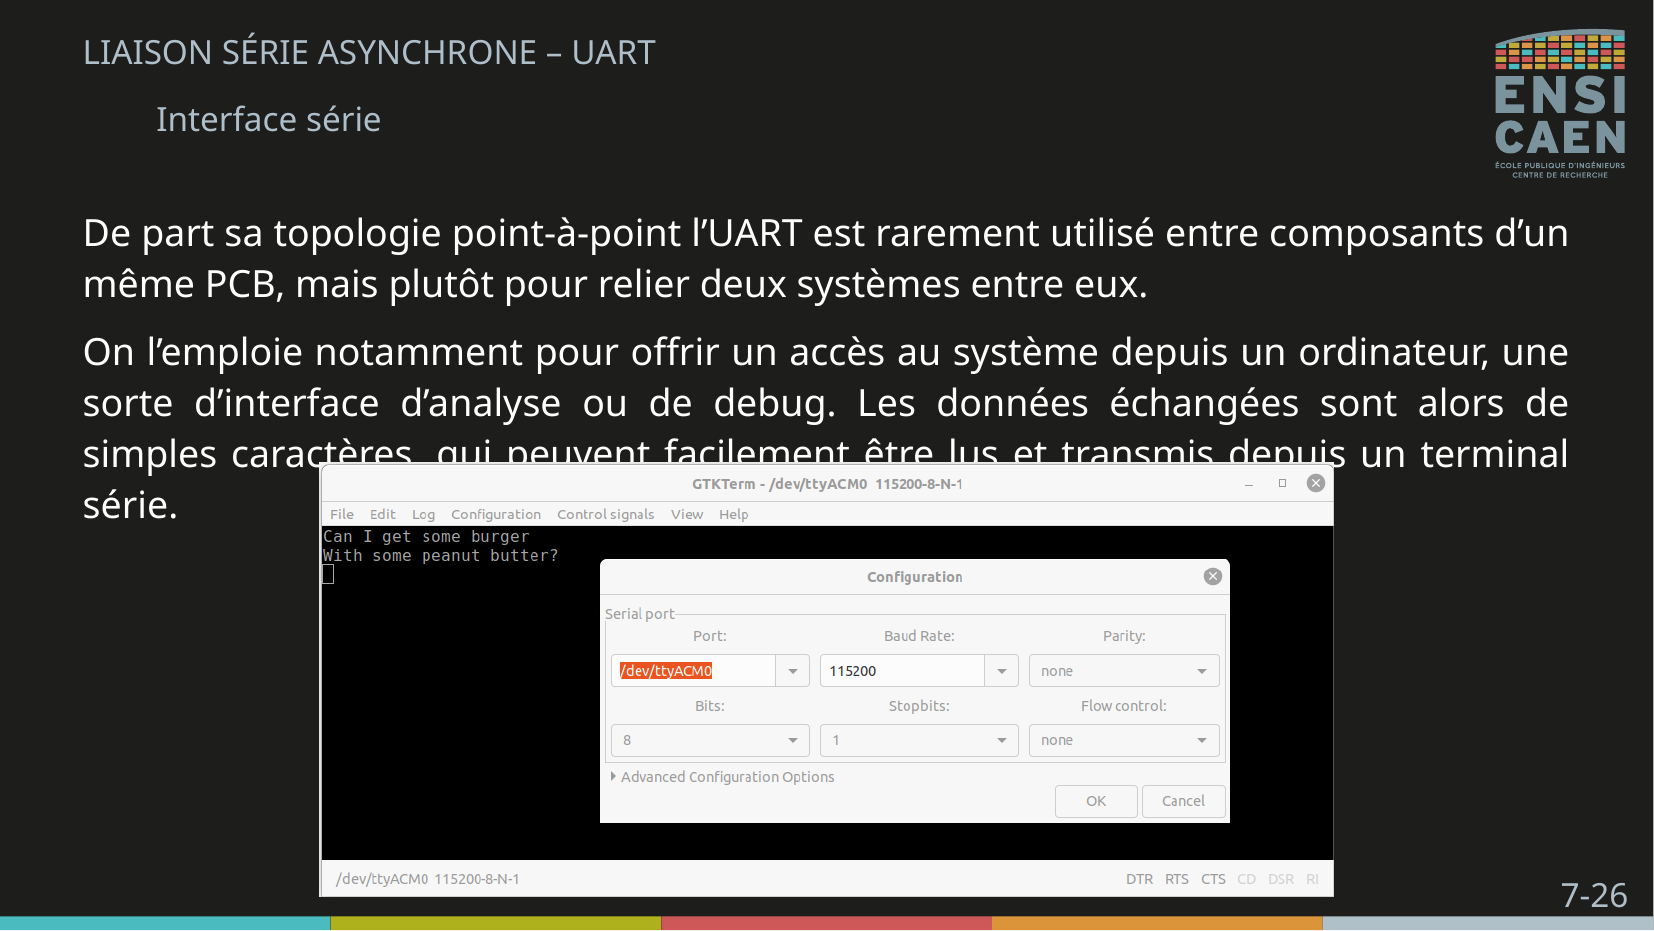

# LIAISON SÉRIE ASYNCHRONE – UART Interface série
De part sa topologie point-à-point l’UART est rarement utilisé entre composants d’un même PCB, mais plutôt pour relier deux systèmes entre eux.
On l’emploie notamment pour offrir un accès au système depuis un ordinateur, une sorte d’interface d’analyse ou de debug. Les données échangées sont alors de simples caractères, qui peuvent facilement être lus et transmis depuis un terminal série.